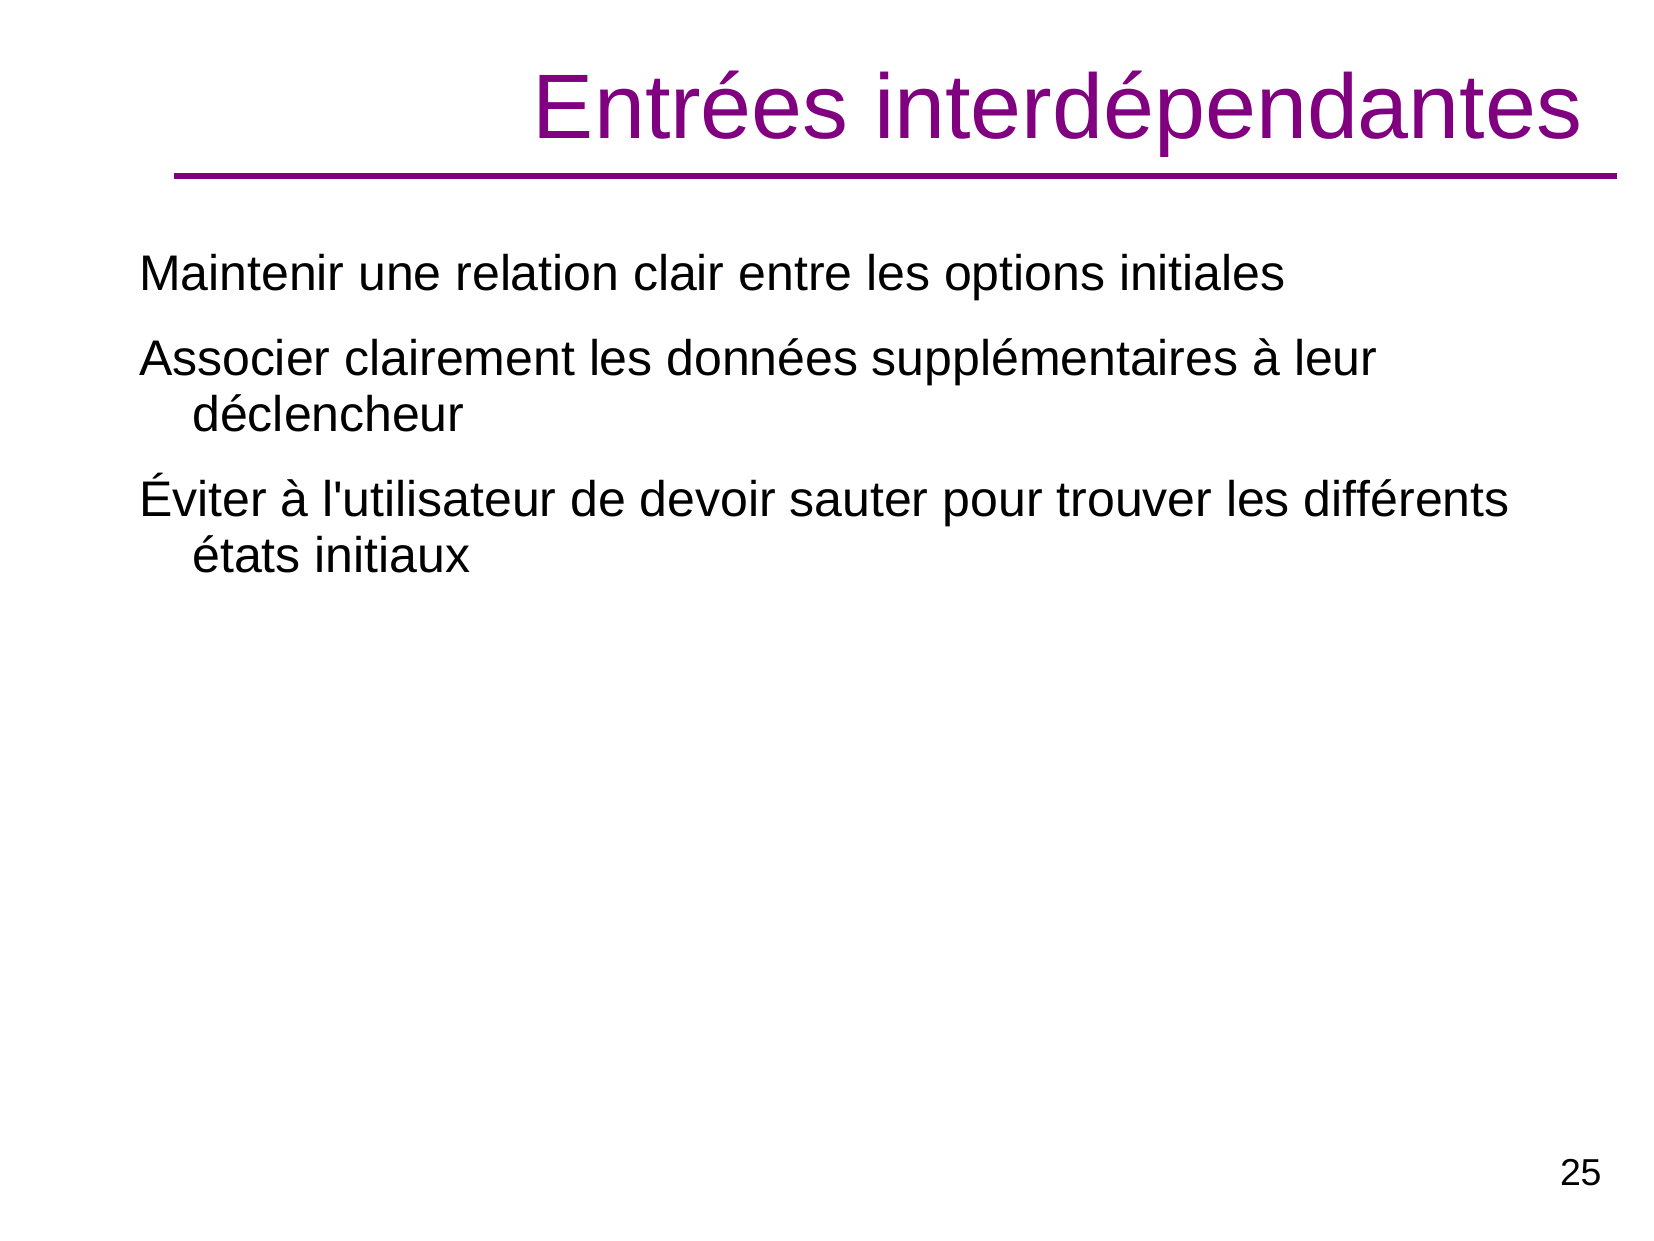

# Entrées interdépendantes
Maintenir une relation clair entre les options initiales
Associer clairement les données supplémentaires à leur déclencheur
Éviter à l'utilisateur de devoir sauter pour trouver les différents états initiaux